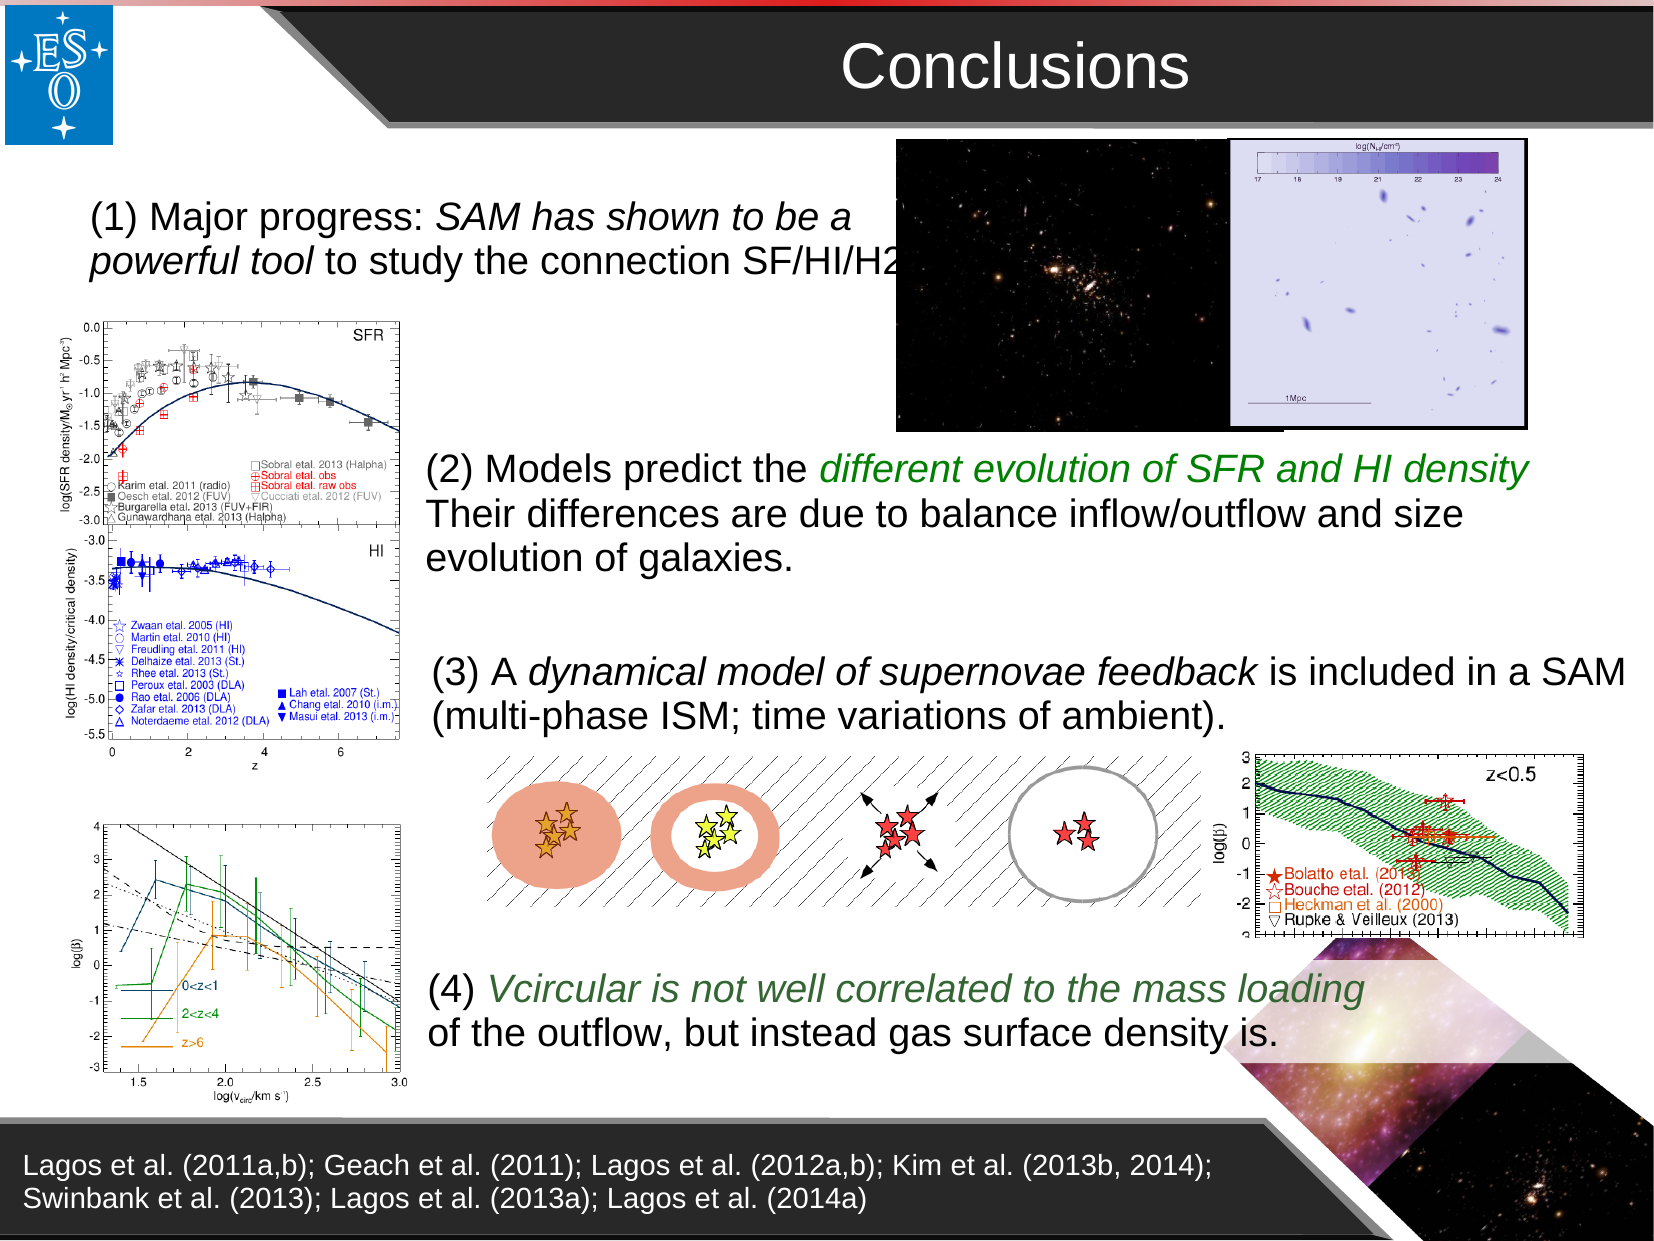

# Conclusions
(1) Major progress: SAM has shown to be a
powerful tool to study the connection SF/HI/H2
(2) Models predict the different evolution of SFR and HI density Their differences are due to balance inflow/outflow and size evolution of galaxies.
(3) A dynamical model of supernovae feedback is included in a SAM
(multi-phase ISM; time variations of ambient).
(4) Vcircular is not well correlated to the mass loading
of the outflow, but instead gas surface density is.
Lagos et al. (2011a,b); Geach et al. (2011); Lagos et al. (2012a,b); Kim et al. (2013b, 2014);
Swinbank et al. (2013); Lagos et al. (2013a); Lagos et al. (2014a)